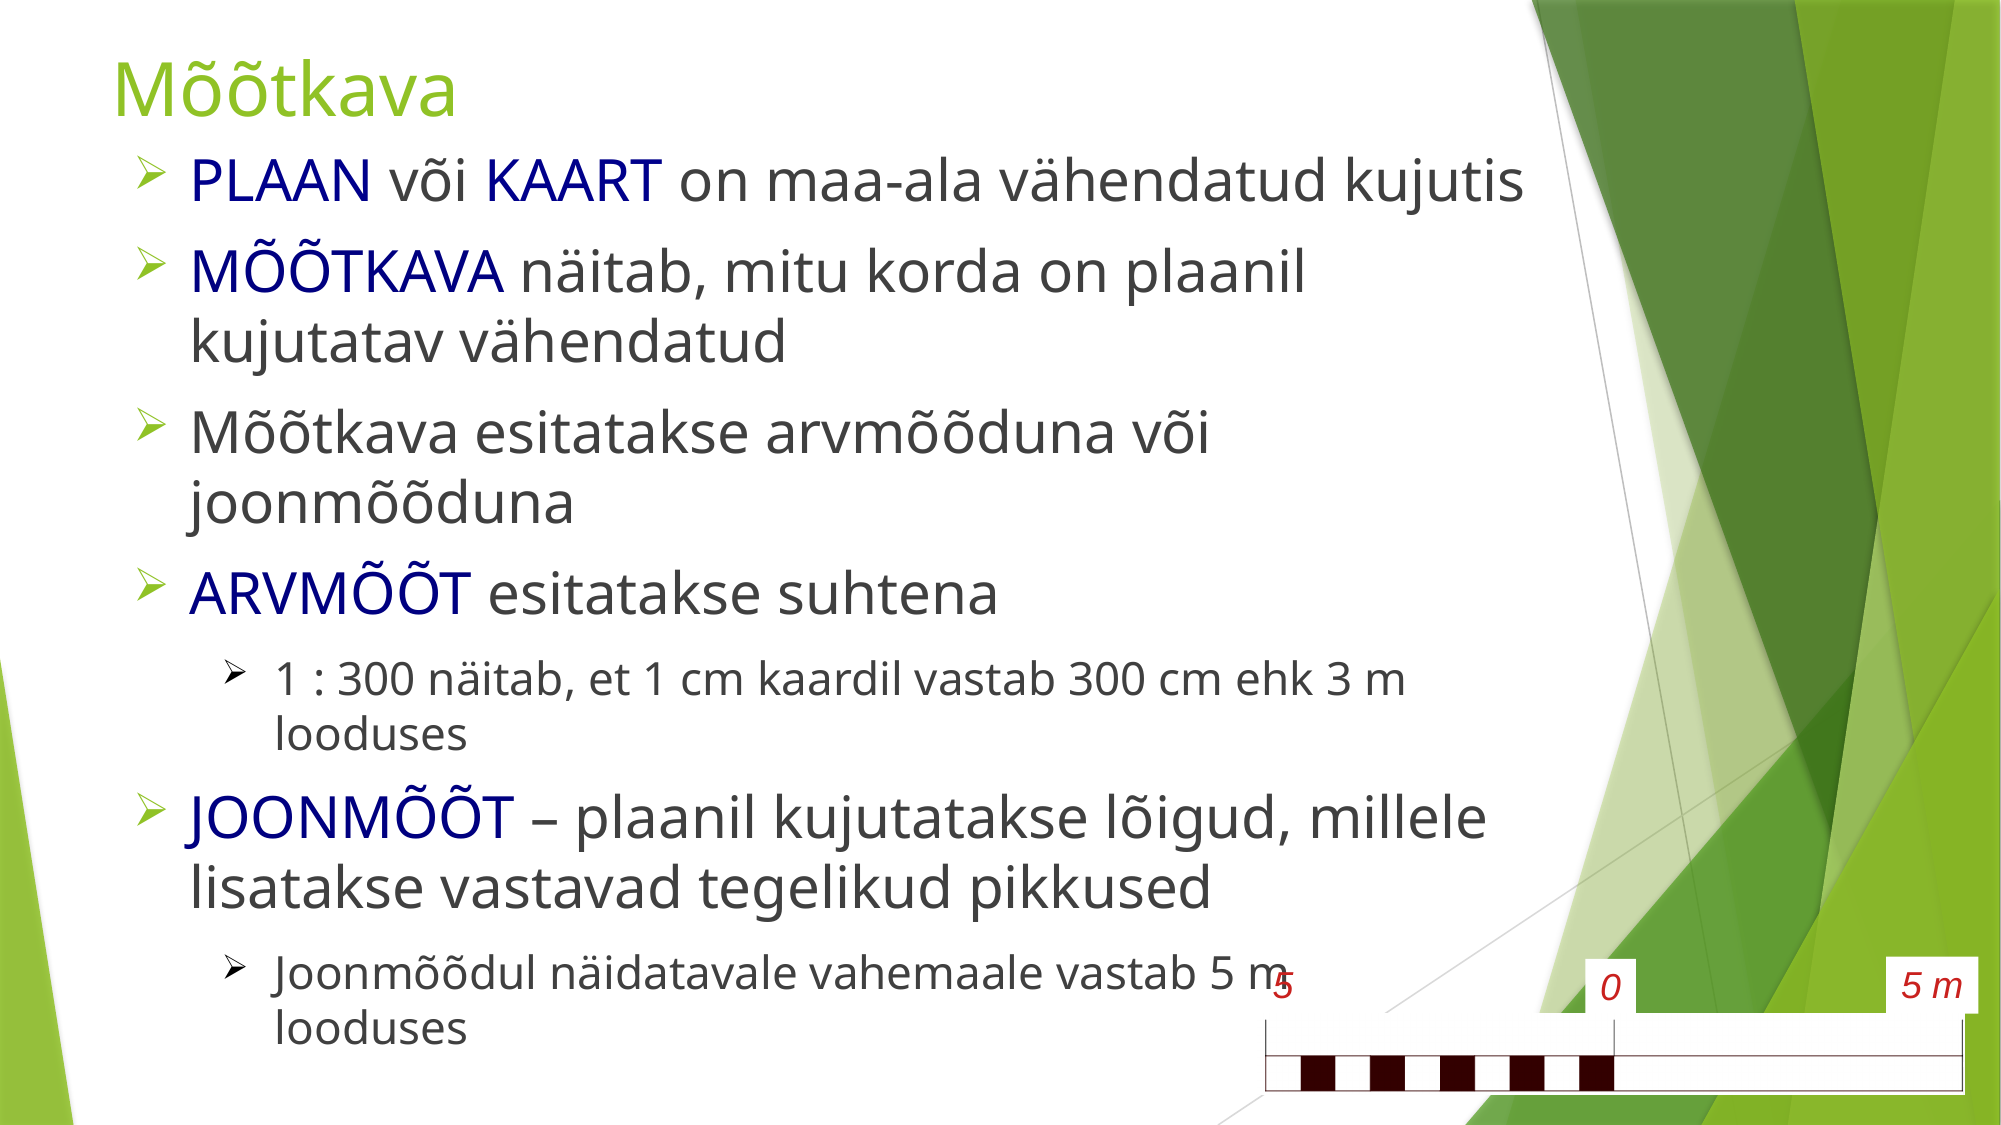

# Mõõtkava
PLAAN või KAART on maa-ala vähendatud kujutis
MÕÕTKAVA näitab, mitu korda on plaanil kujutatav vähendatud
Mõõtkava esitatakse arvmõõduna või joonmõõduna
ARVMÕÕT esitatakse suhtena
1 : 300 näitab, et 1 cm kaardil vastab 300 cm ehk 3 m looduses
JOONMÕÕT – plaanil kujutatakse lõigud, millele lisatakse vastavad tegelikud pikkused
Joonmõõdul näidatavale vahemaale vastab 5 m
looduses
5
5 m
0